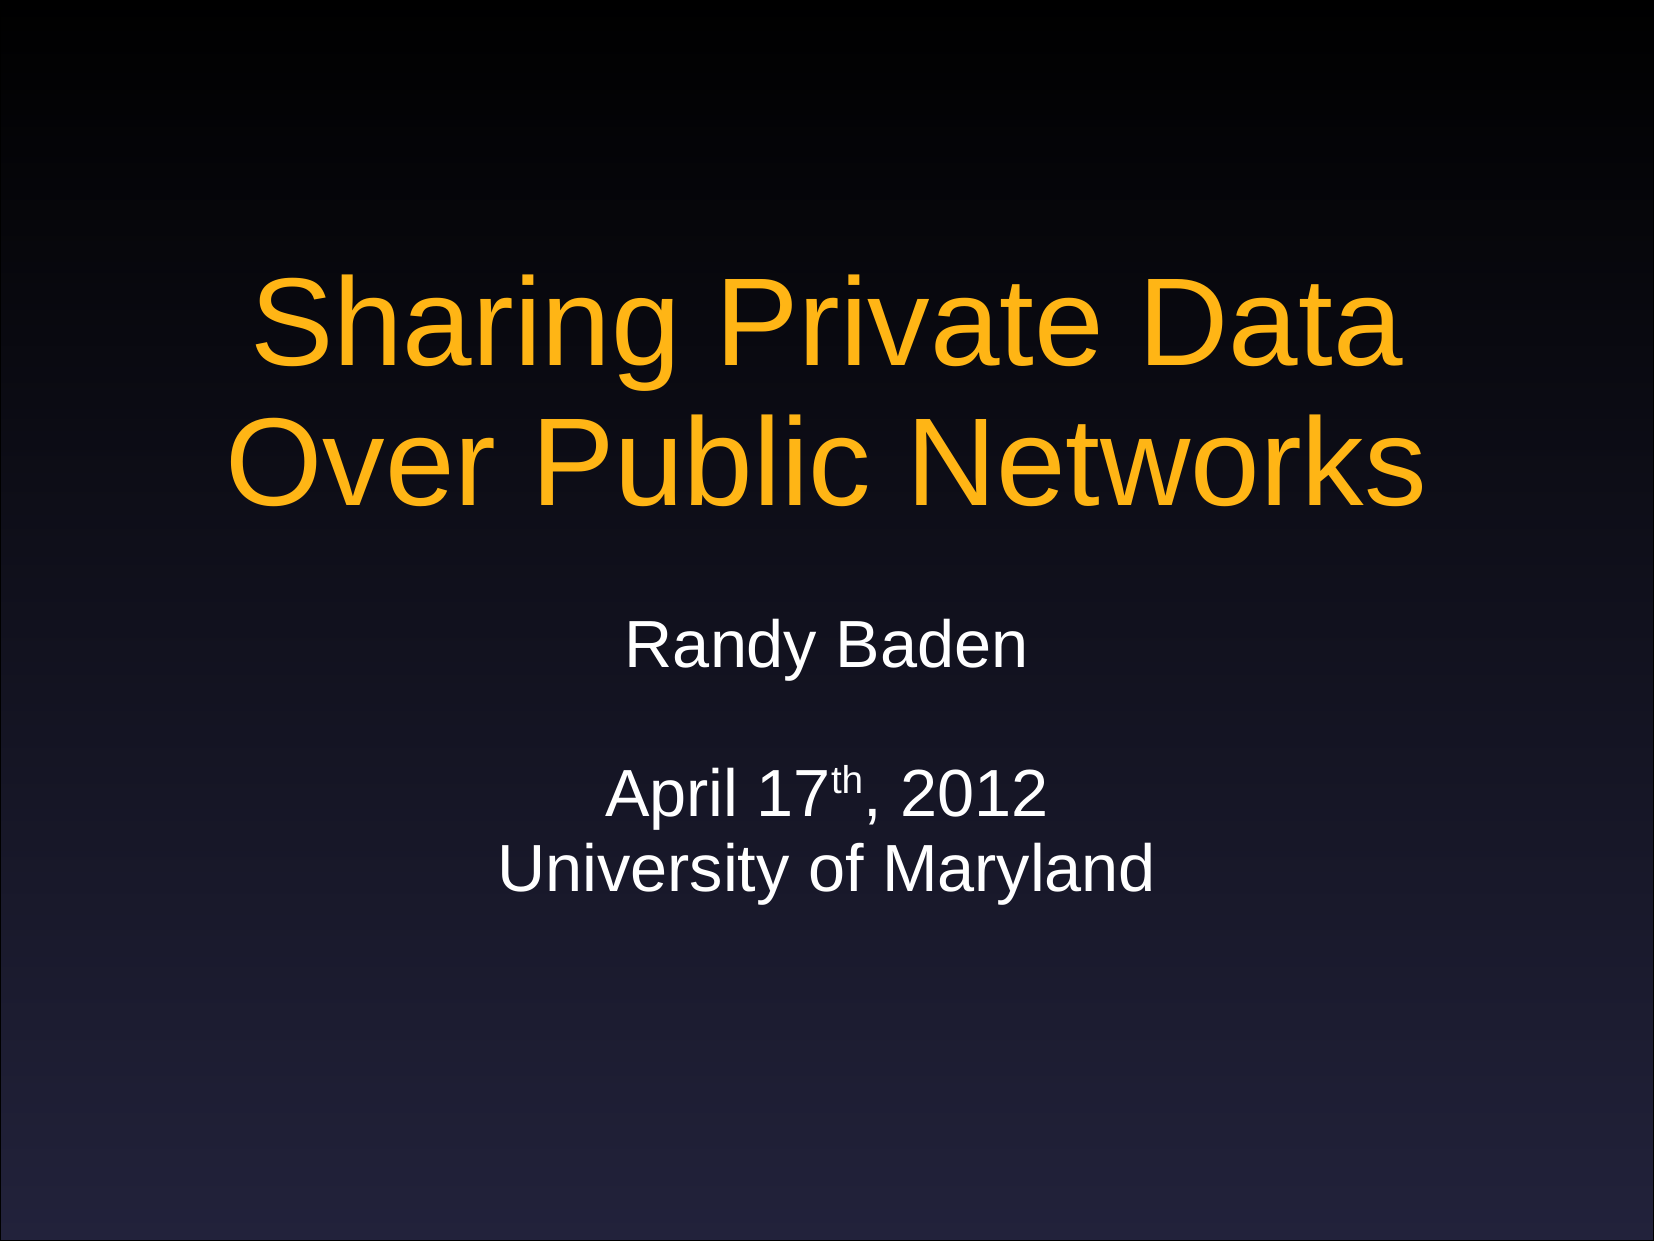

# Sharing Private Data
Over Public Networks
Randy Baden
April 17th, 2012
University of Maryland